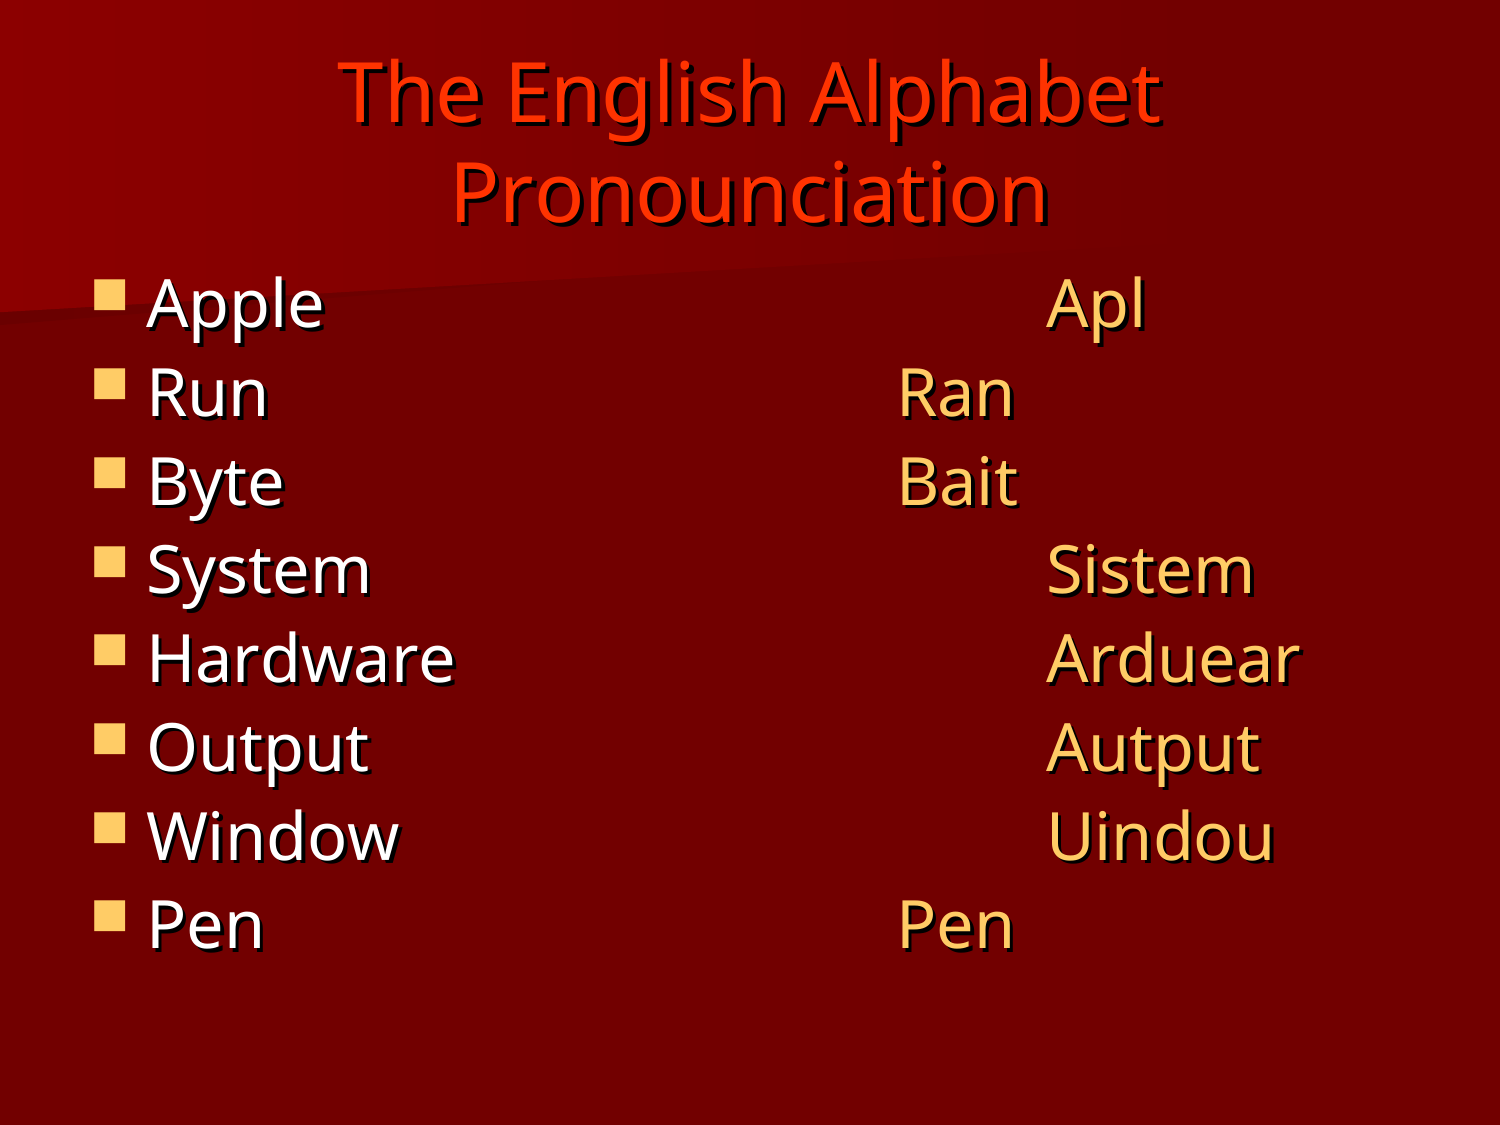

# The English Alphabet Pronounciation
Apple					Apl
Run					Ran
Byte					Bait
System					Sistem
Hardware				Arduear
Output					Autput
Window					Uindou
Pen					Pen